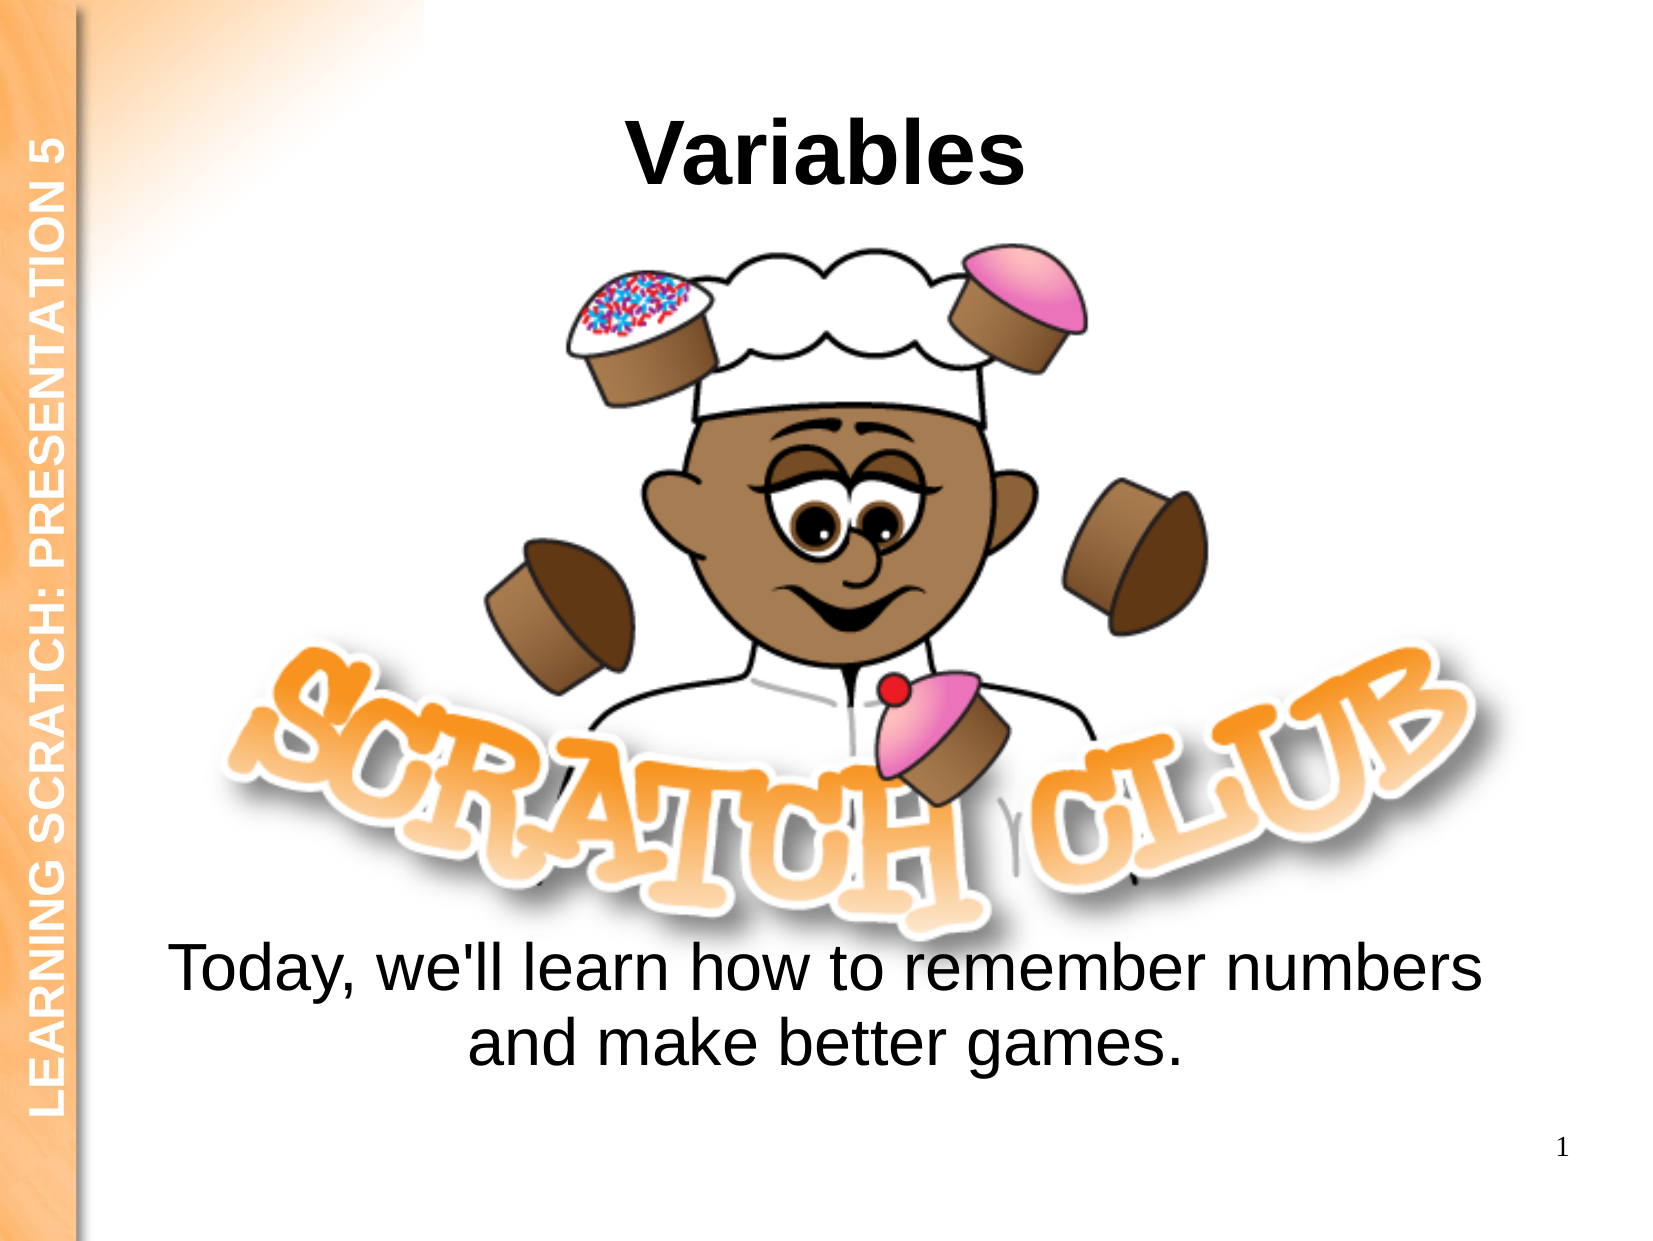

PRESENTATION 1: GETTING STARTED
# Variables
Today, we'll learn how to remember numbers
and make better games.
1